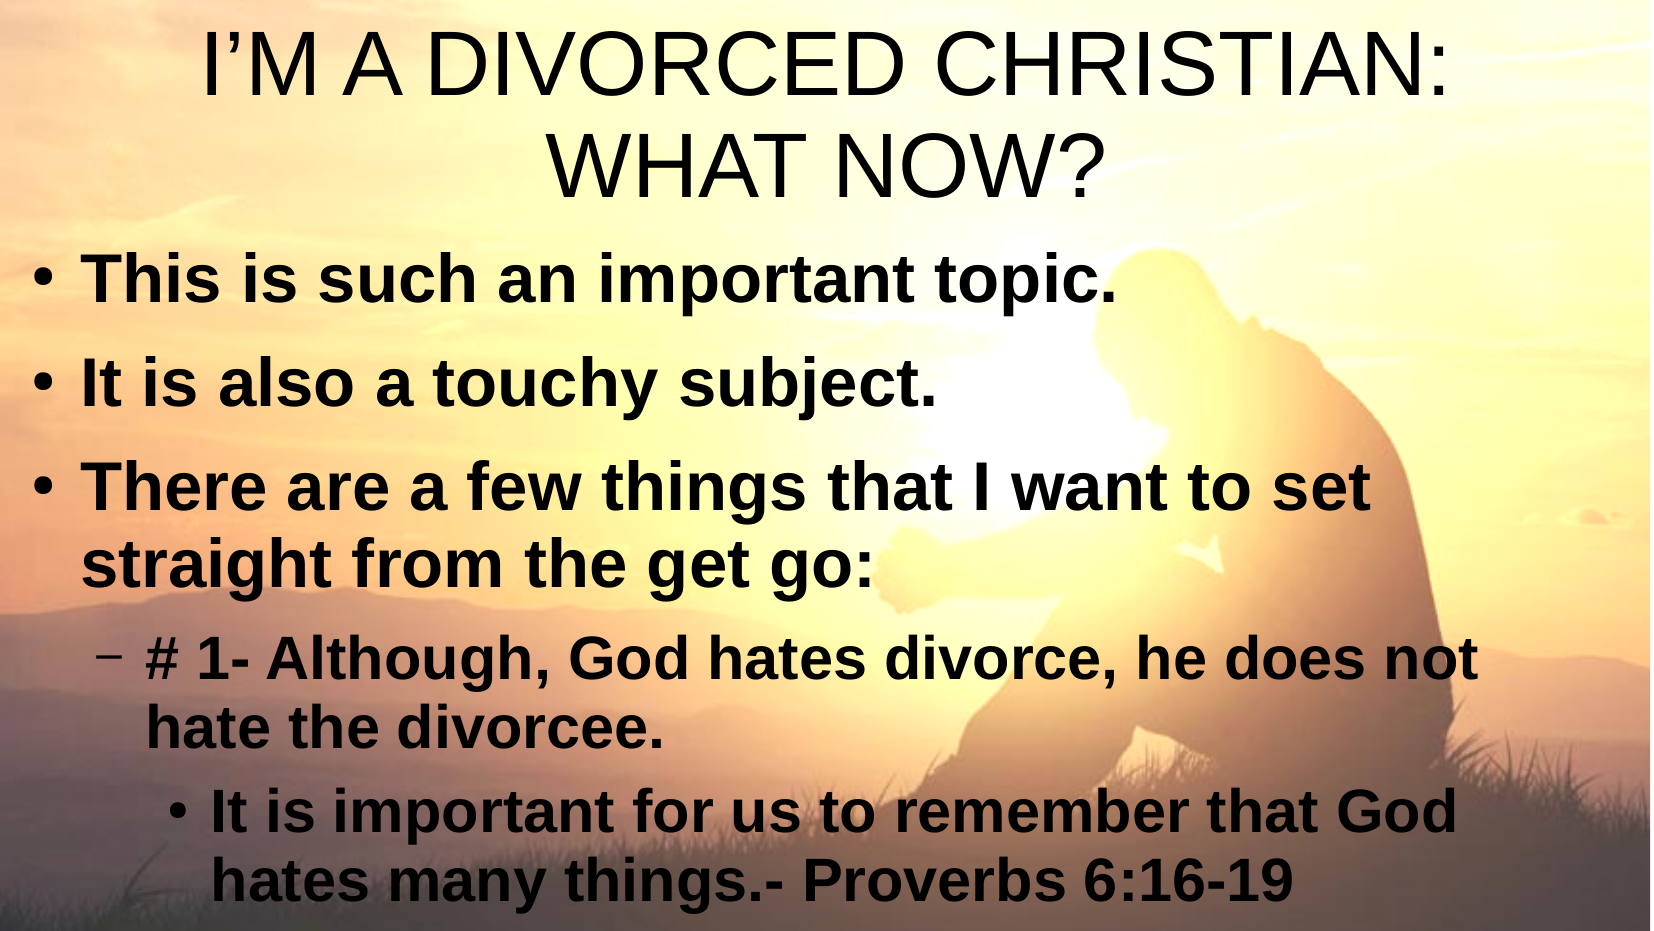

# I’M A DIVORCED CHRISTIAN: WHAT NOW?
This is such an important topic.
It is also a touchy subject.
There are a few things that I want to set straight from the get go:
# 1- Although, God hates divorce, he does not hate the divorcee.
It is important for us to remember that God hates many things.- Proverbs 6:16-19